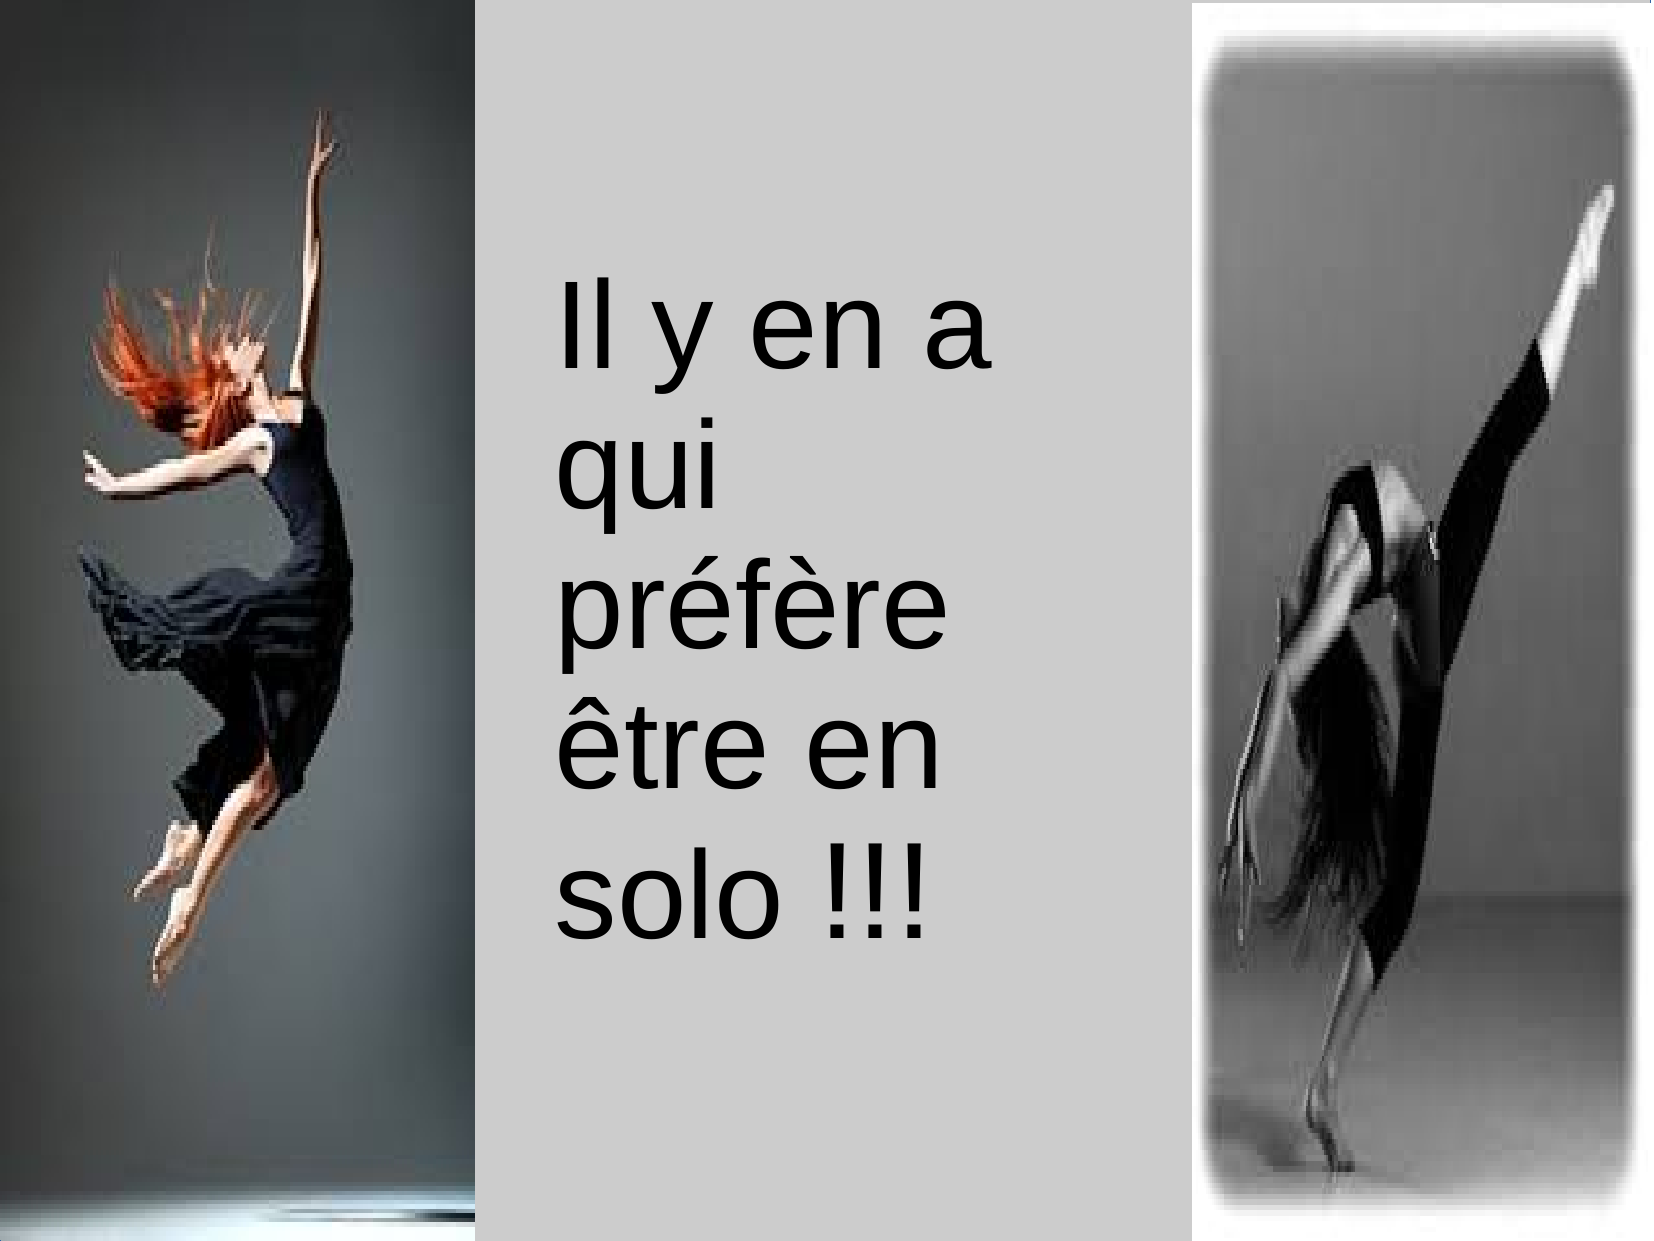

Il y en a qui préfère être en solo !!!